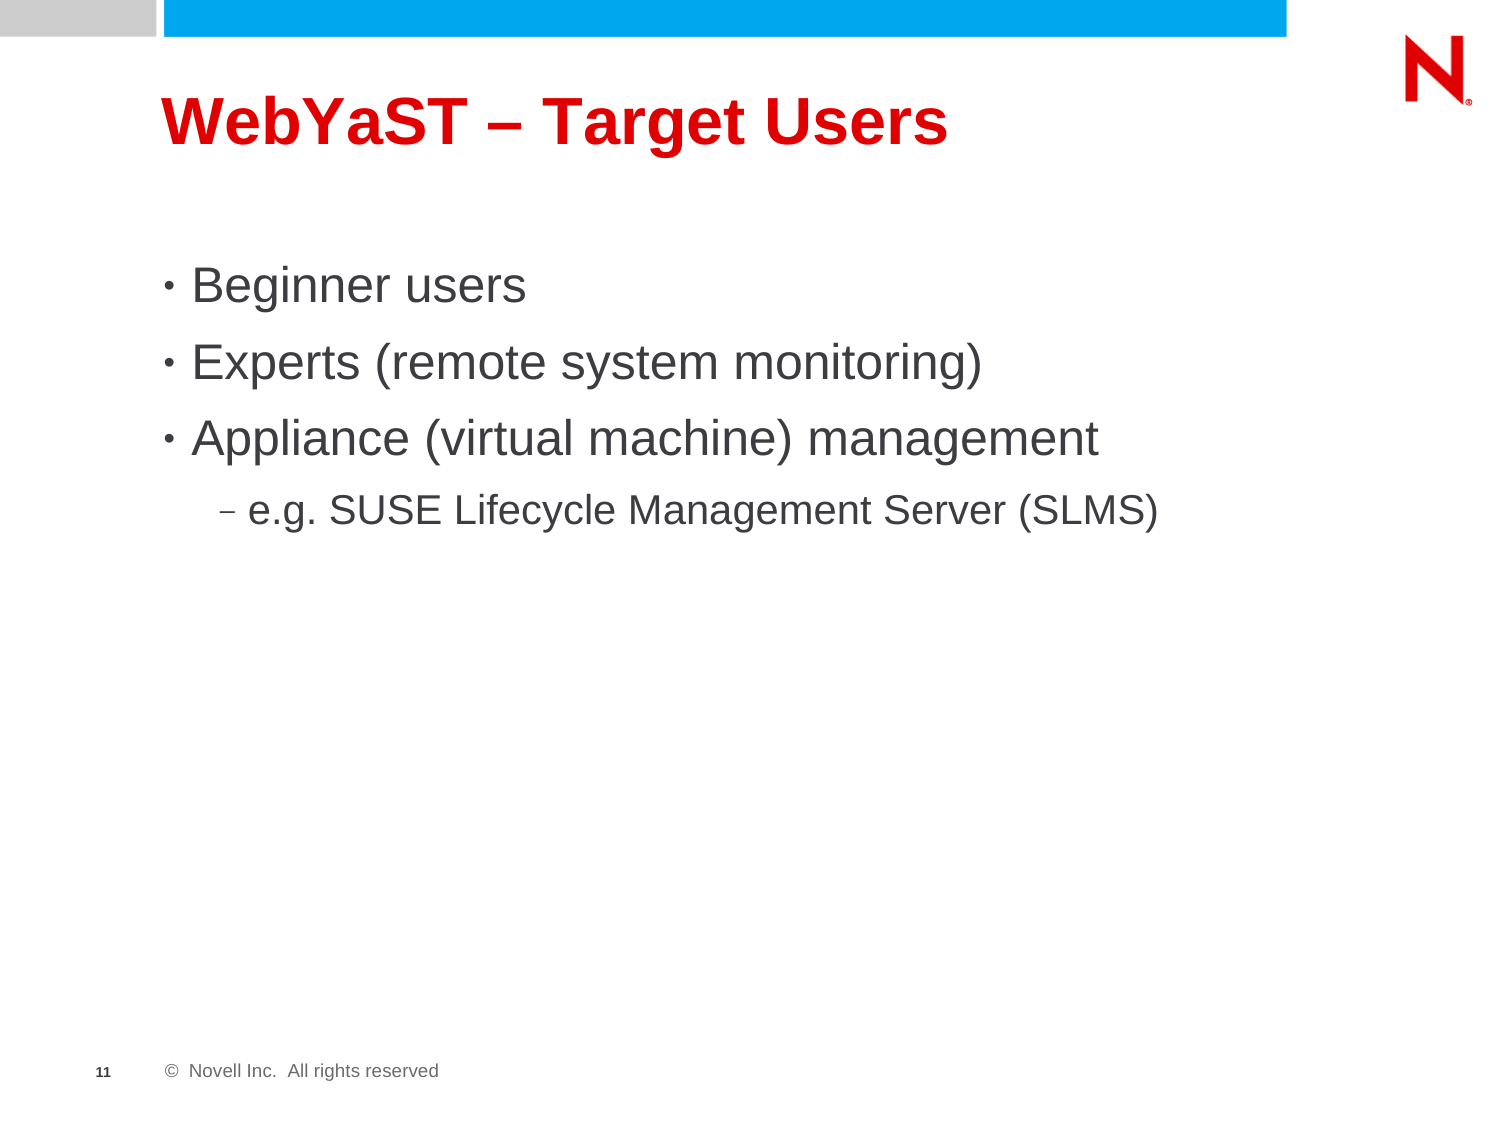

# WebYaST – Target Users
Beginner users
Experts (remote system monitoring)
Appliance (virtual machine) management
e.g. SUSE Lifecycle Management Server (SLMS)